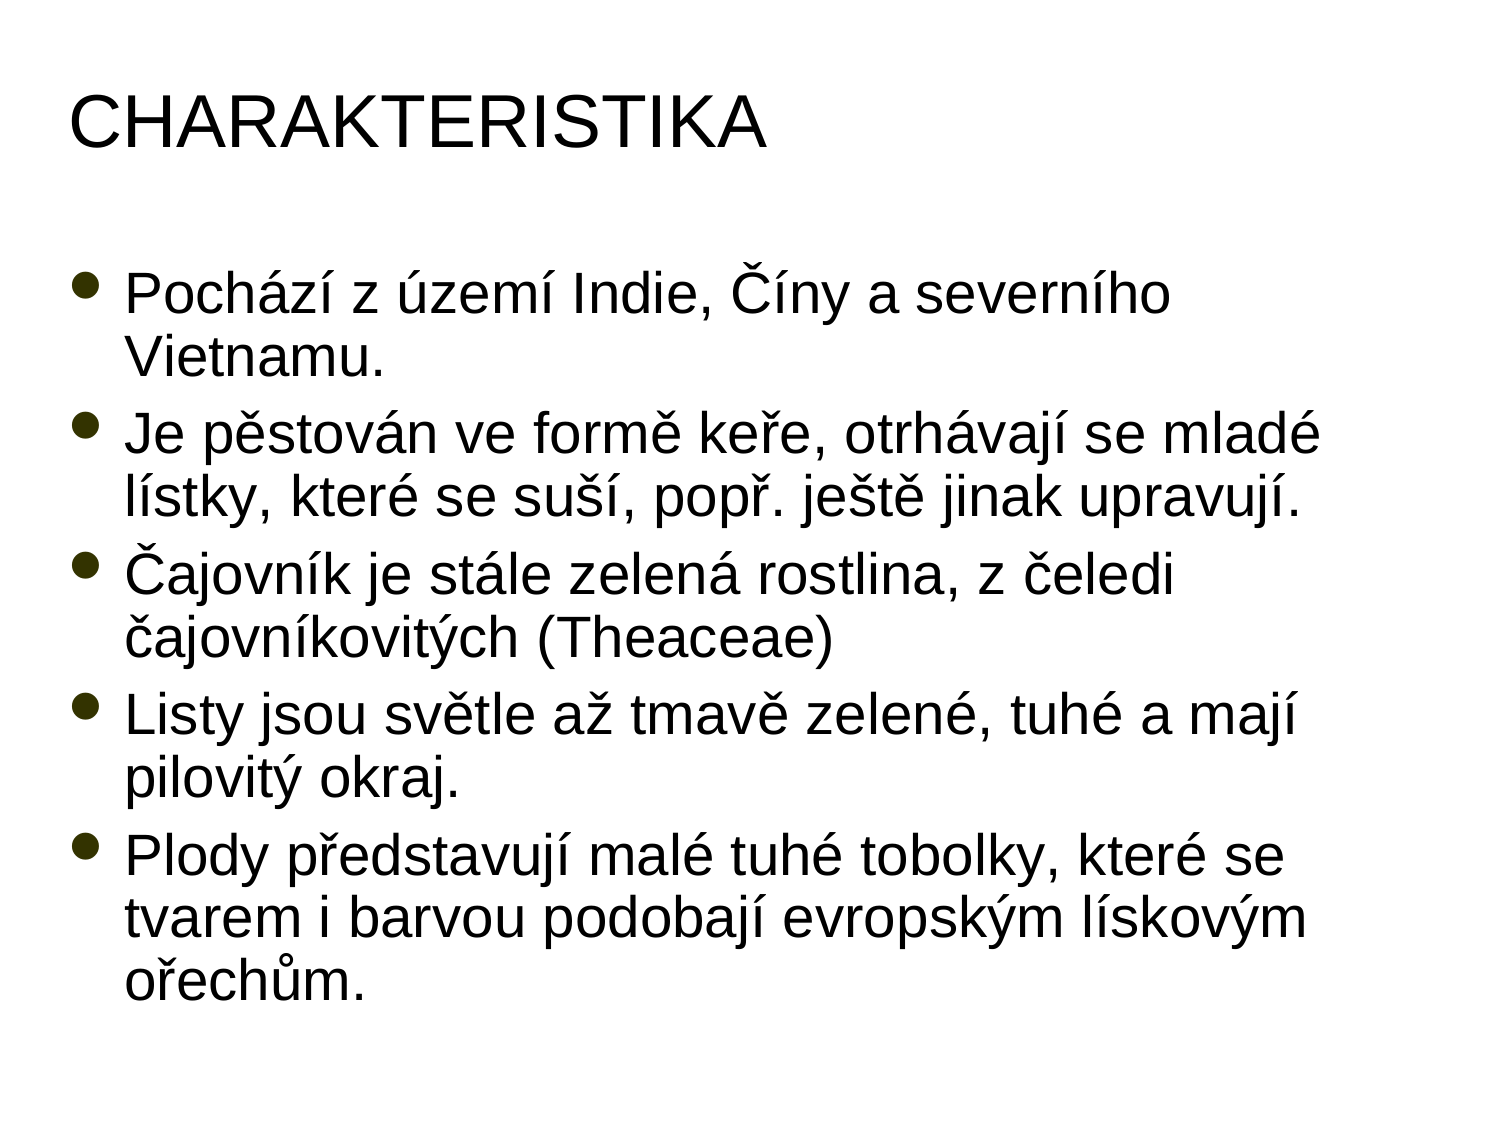

# CHARAKTERISTIKA
Pochází z území Indie, Číny a severního Vietnamu.
Je pěstován ve formě keře, otrhávají se mladé lístky, které se suší, popř. ještě jinak upravují.
Čajovník je stále zelená rostlina, z čeledi čajovníkovitých (Theaceae)
Listy jsou světle až tmavě zelené, tuhé a mají pilovitý okraj.
Plody představují malé tuhé tobolky, které se tvarem i barvou podobají evropským lískovým ořechům.